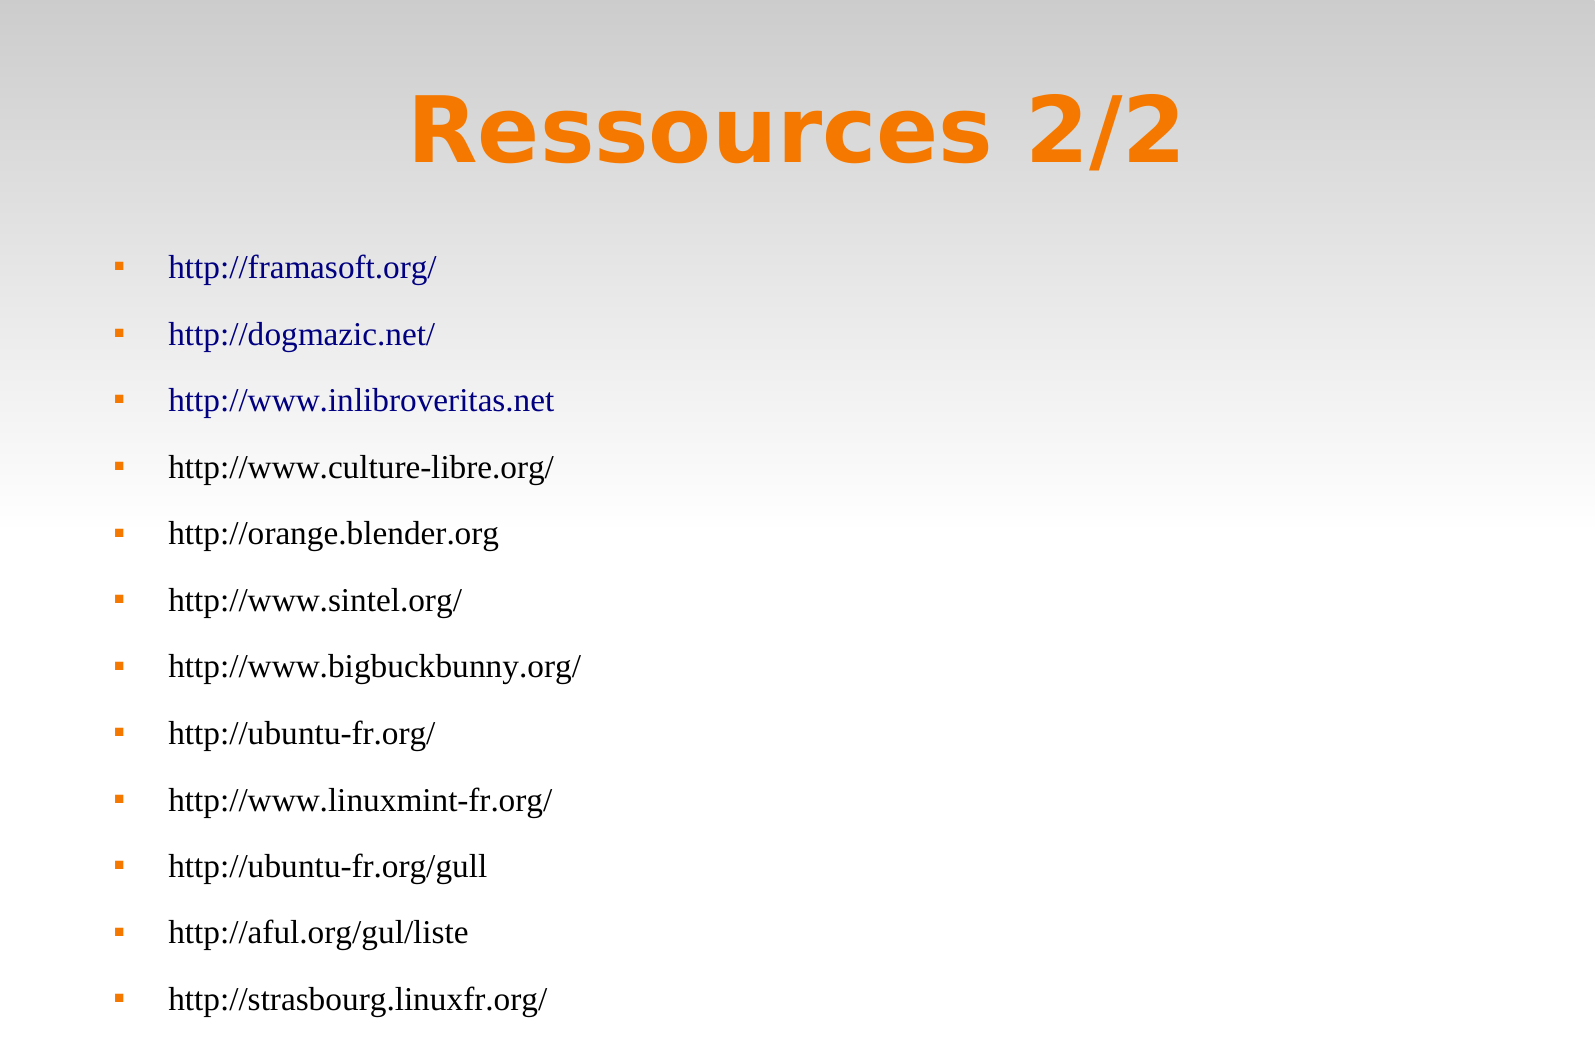

# Ressources 2/2
http://framasoft.org/
http://dogmazic.net/
http://www.inlibroveritas.net
http://www.culture-libre.org/
http://orange.blender.org
http://www.sintel.org/
http://www.bigbuckbunny.org/
http://ubuntu-fr.org/
http://www.linuxmint-fr.org/
http://ubuntu-fr.org/gull
http://aful.org/gul/liste
http://strasbourg.linuxfr.org/